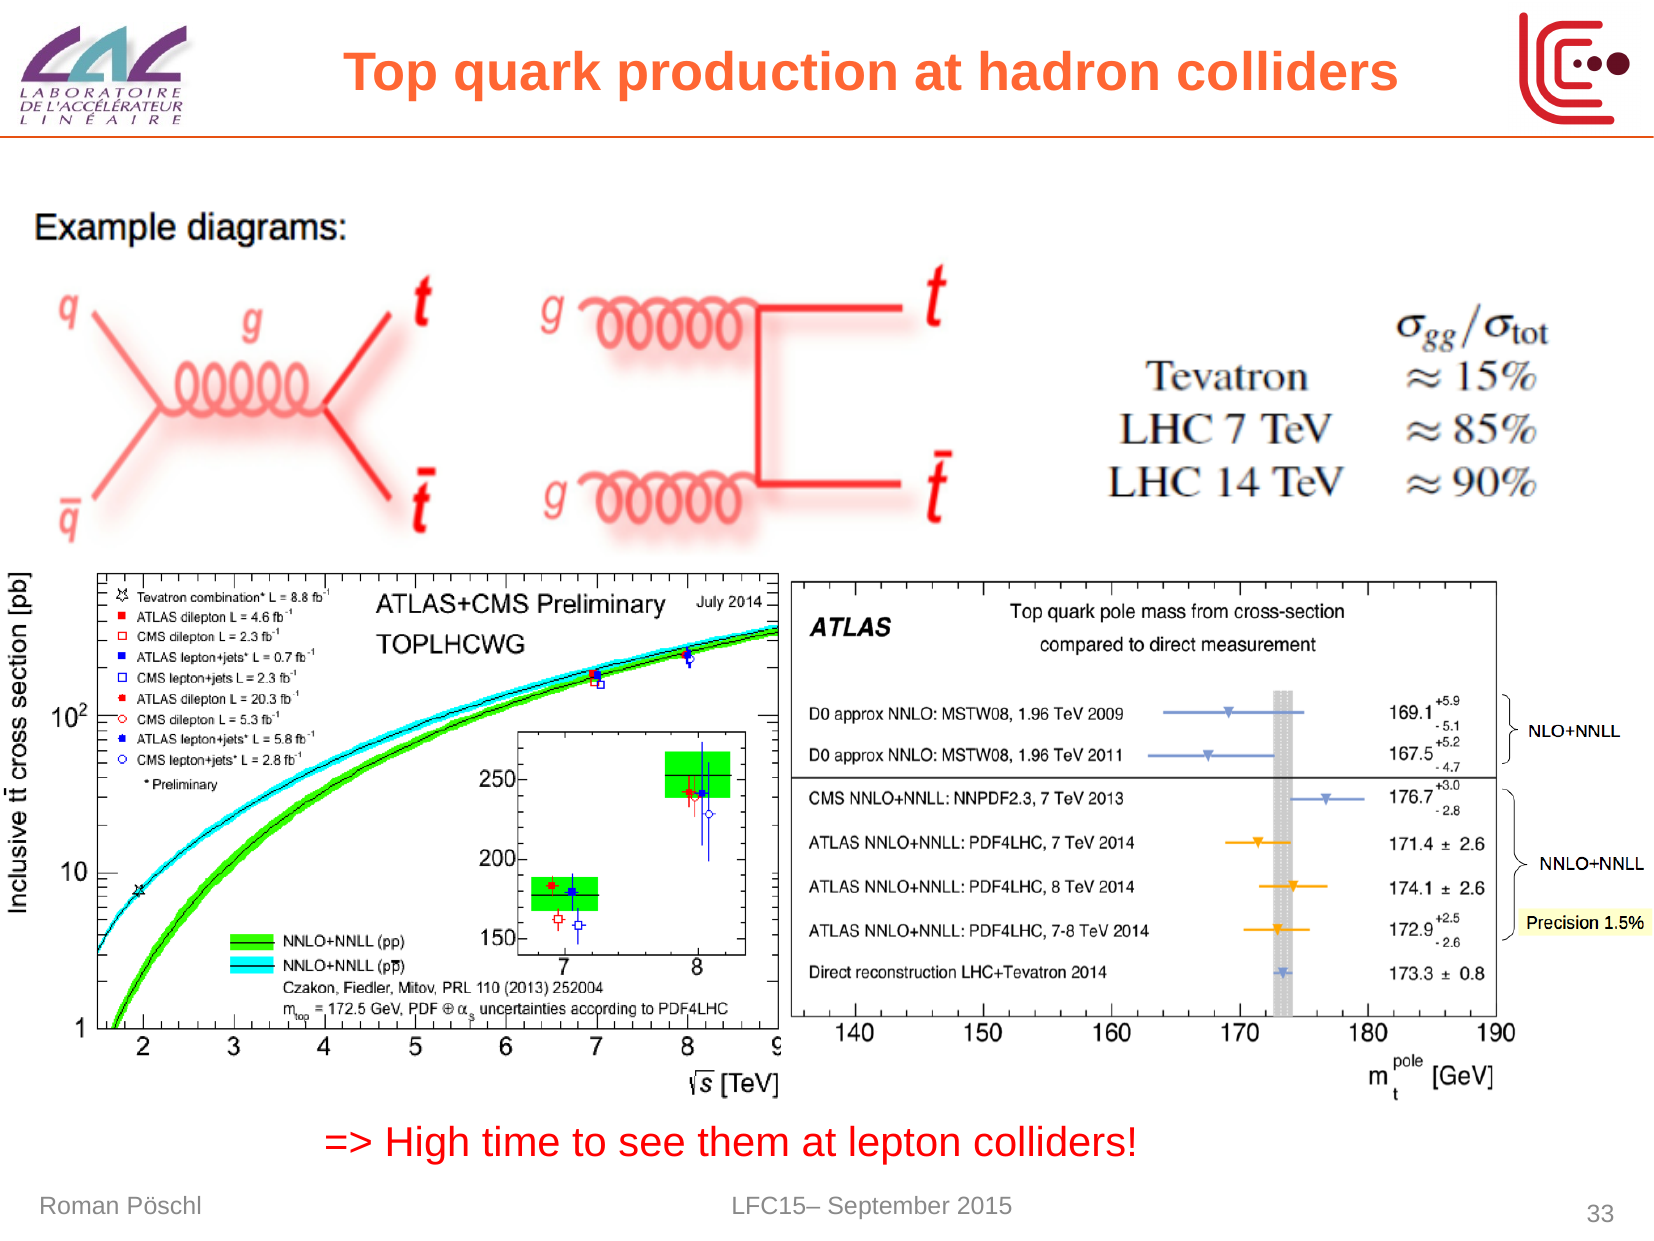

# Top quark production at hadron colliders
=> High time to see them at lepton colliders!